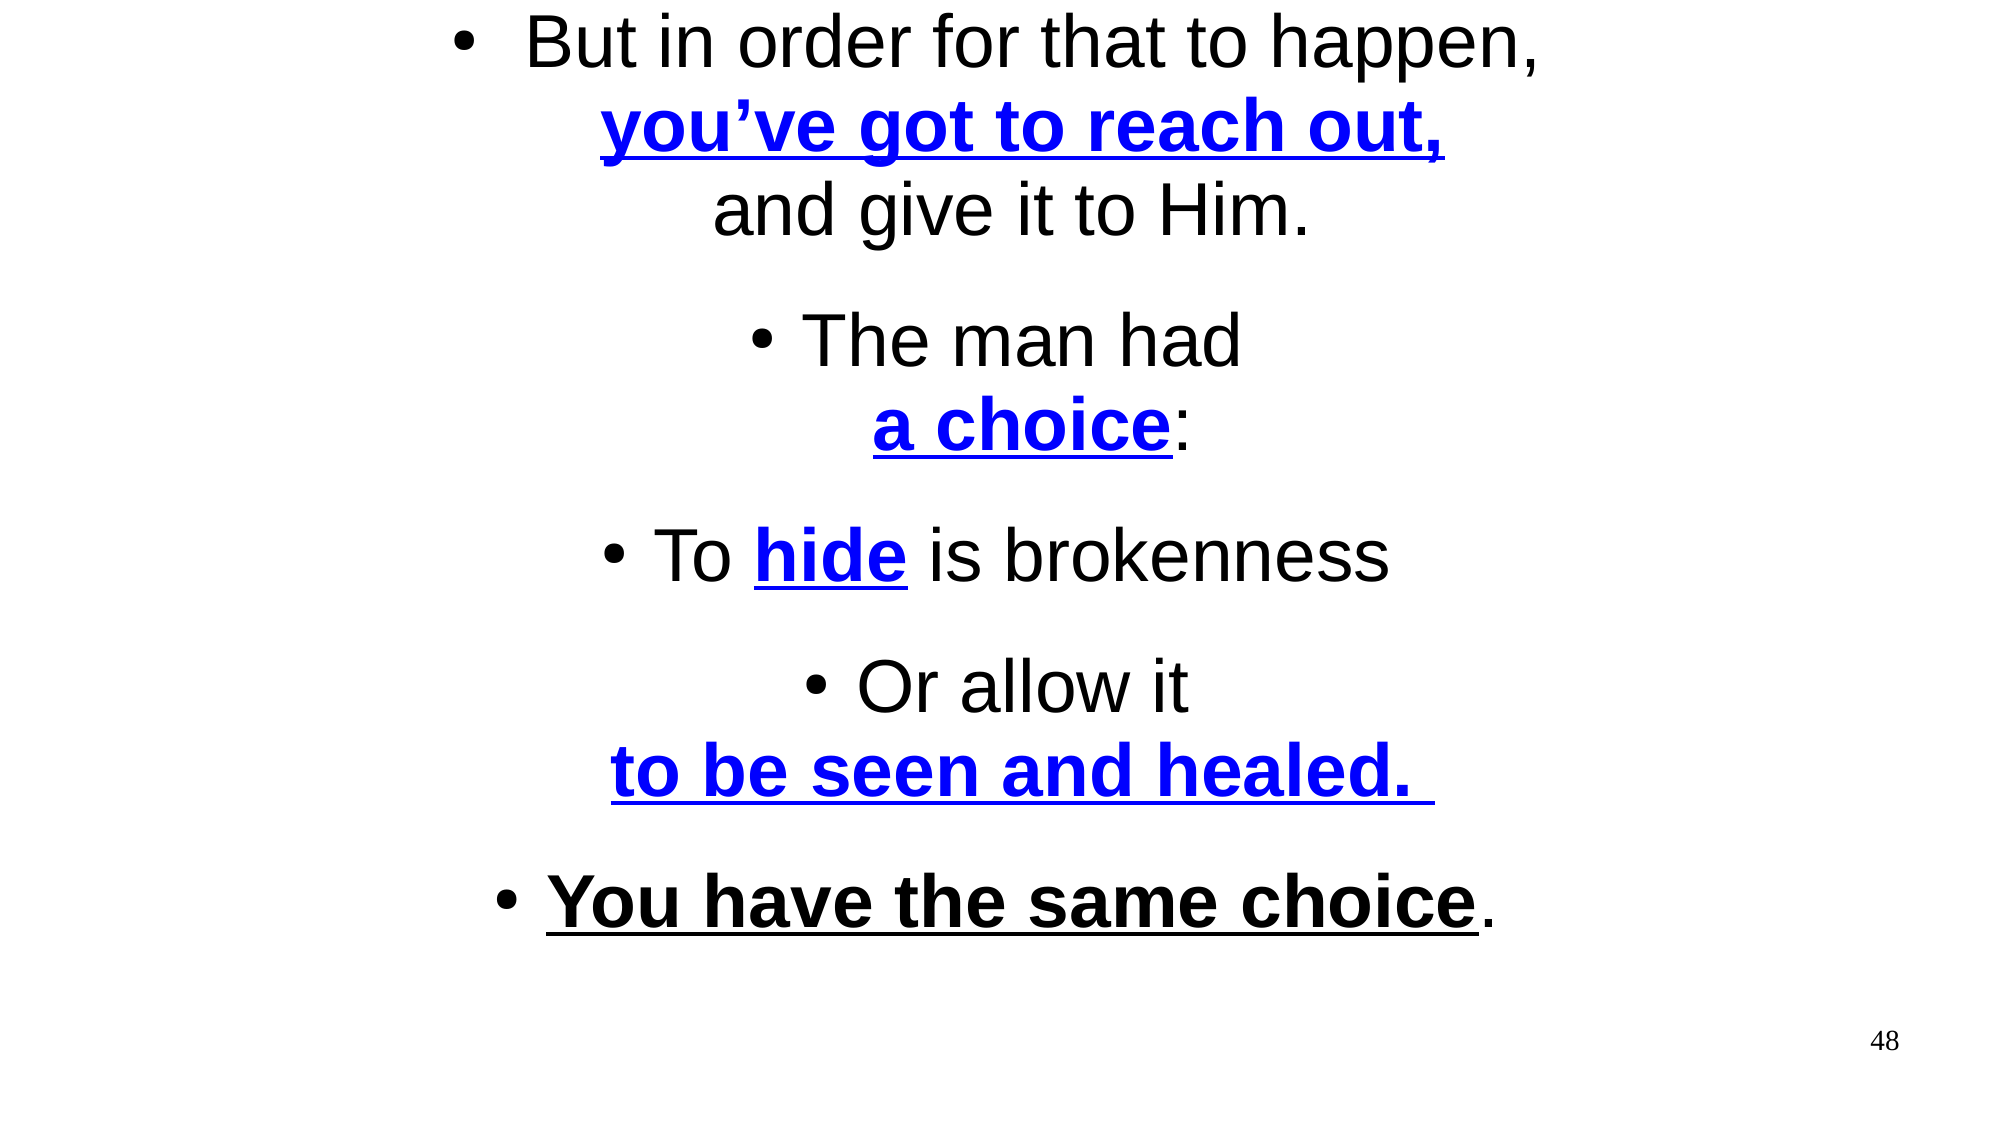

# But in order for that to happen, you’ve got to reach out, and give it to Him.
The man had
a choice:
To hide is brokenness
Or allow it
to be seen and healed.
You have the same choice.
48